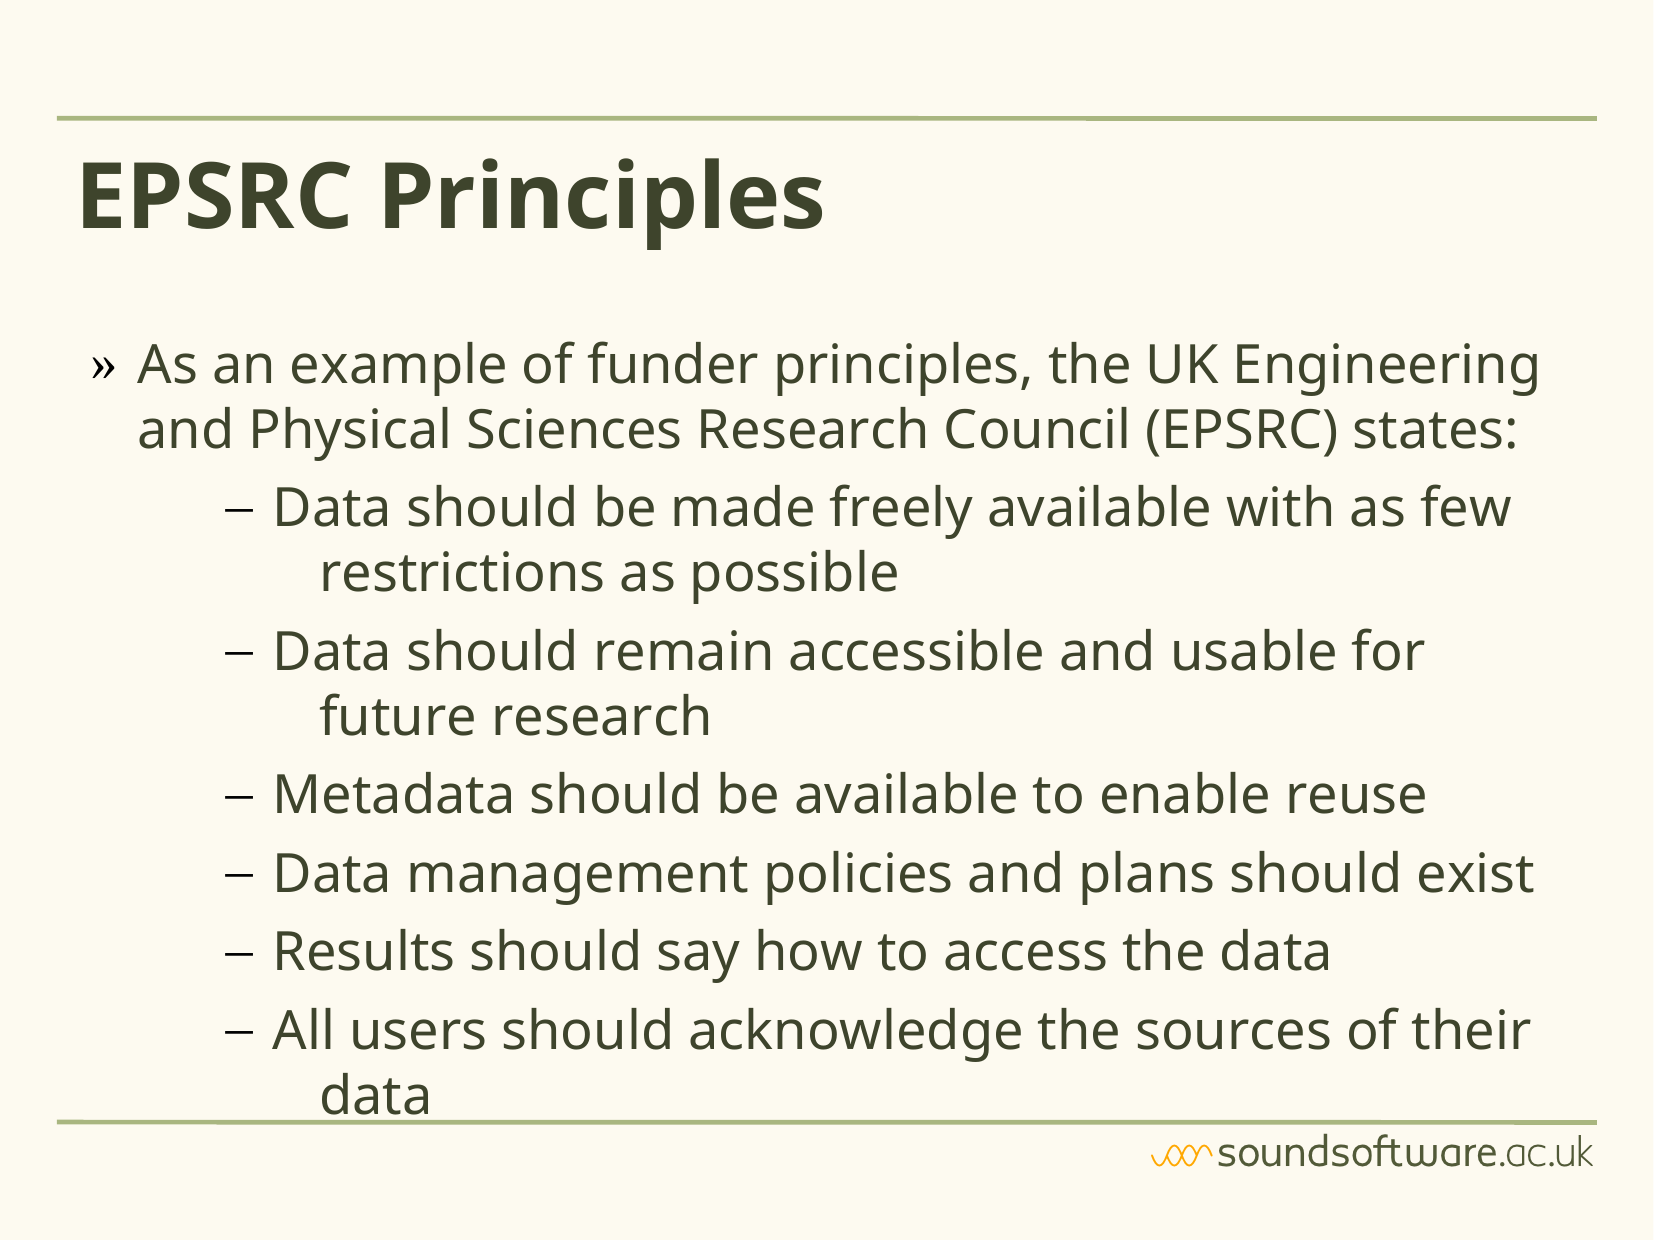

# EPSRC Principles
As an example of funder principles, the UK Engineering and Physical Sciences Research Council (EPSRC) states:
Data should be made freely available with as few restrictions as possible
Data should remain accessible and usable for future research
Metadata should be available to enable reuse
Data management policies and plans should exist
Results should say how to access the data
All users should acknowledge the sources of their data